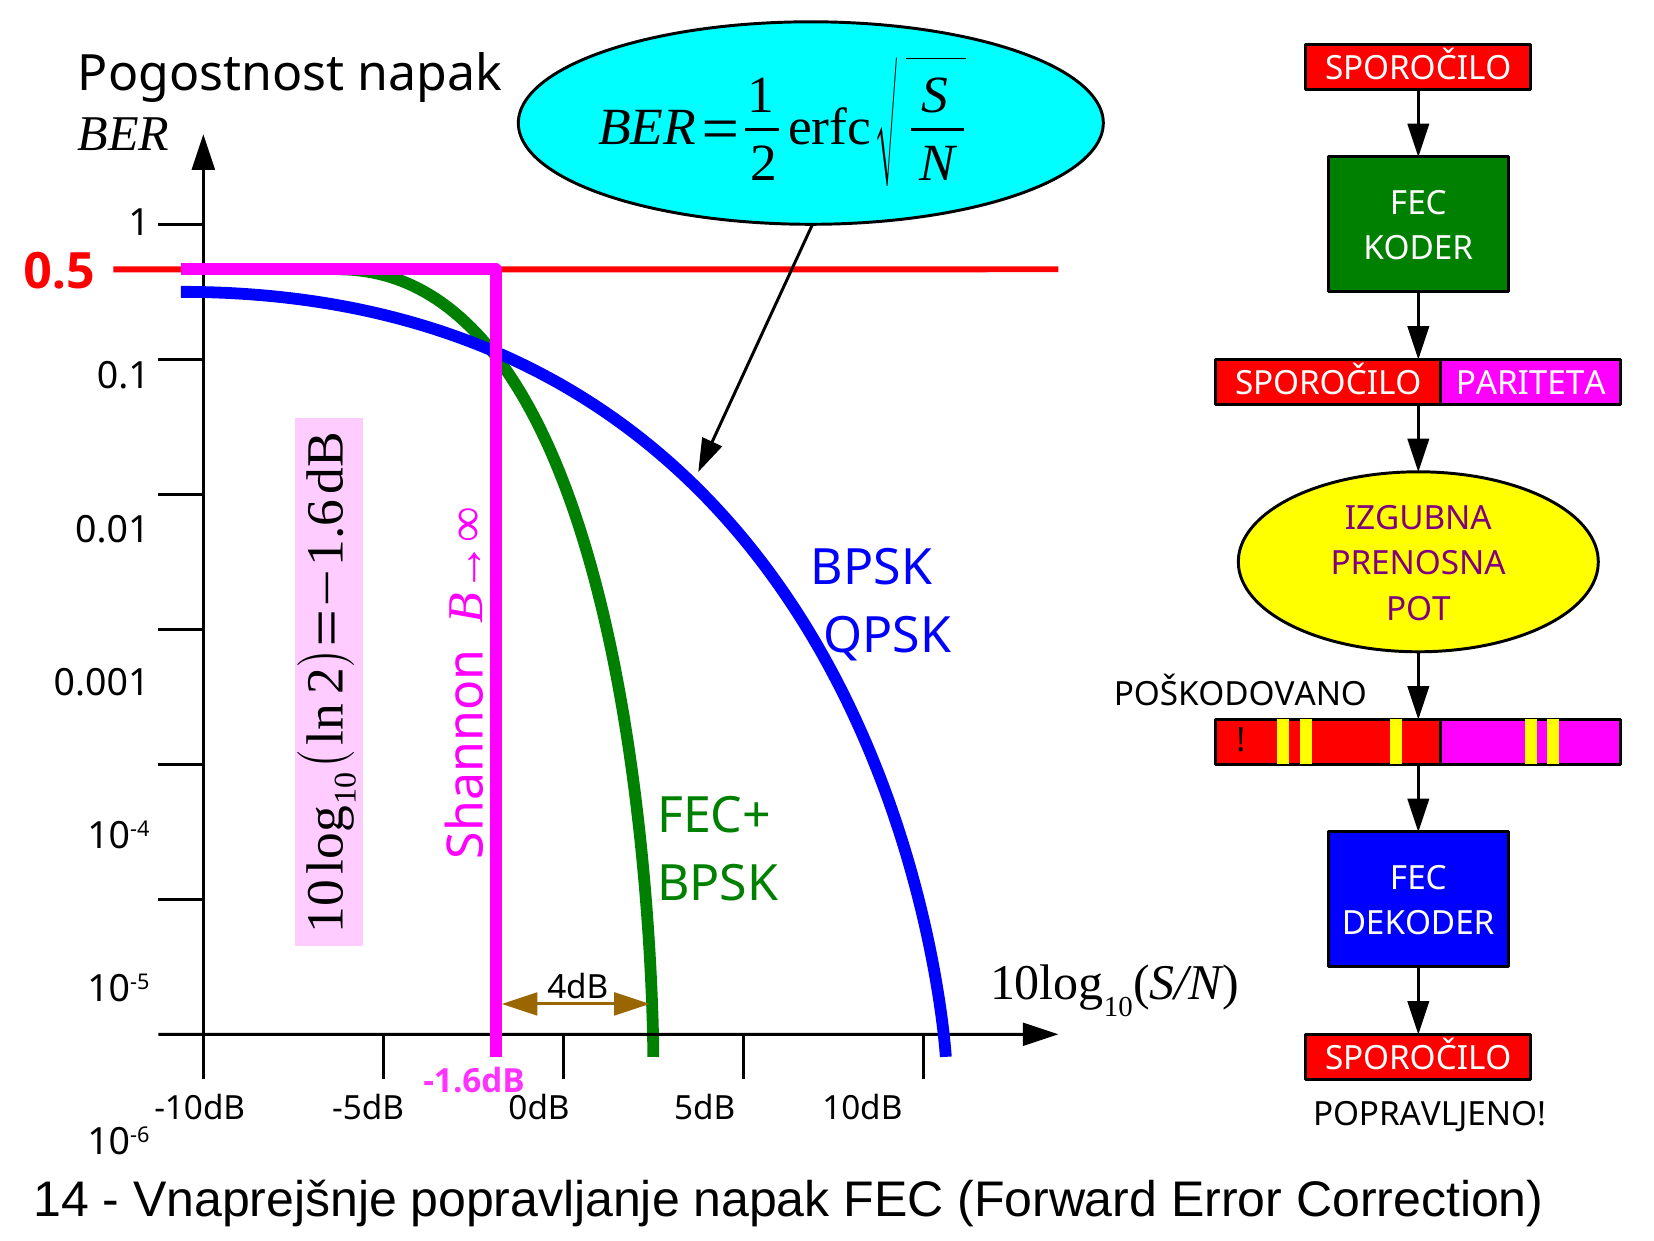

Pogostnost napak
BER
SPOROČILO
FEC
KODER
1
0.1
0.01
0.001
10-4
10-5
10-6
0.5
SPOROČILO
PARITETA
IZGUBNA
PRENOSNA
POT
BPSK
 QPSK
Shannon B→∞
POŠKODOVANO!
FEC+
BPSK
FEC
DEKODER
10log10(S/N)
4dB
SPOROČILO
-1.6dB
-10dB -5dB 0dB 5dB 10dB
POPRAVLJENO!
14 - Vnaprejšnje popravljanje napak FEC (Forward Error Correction)